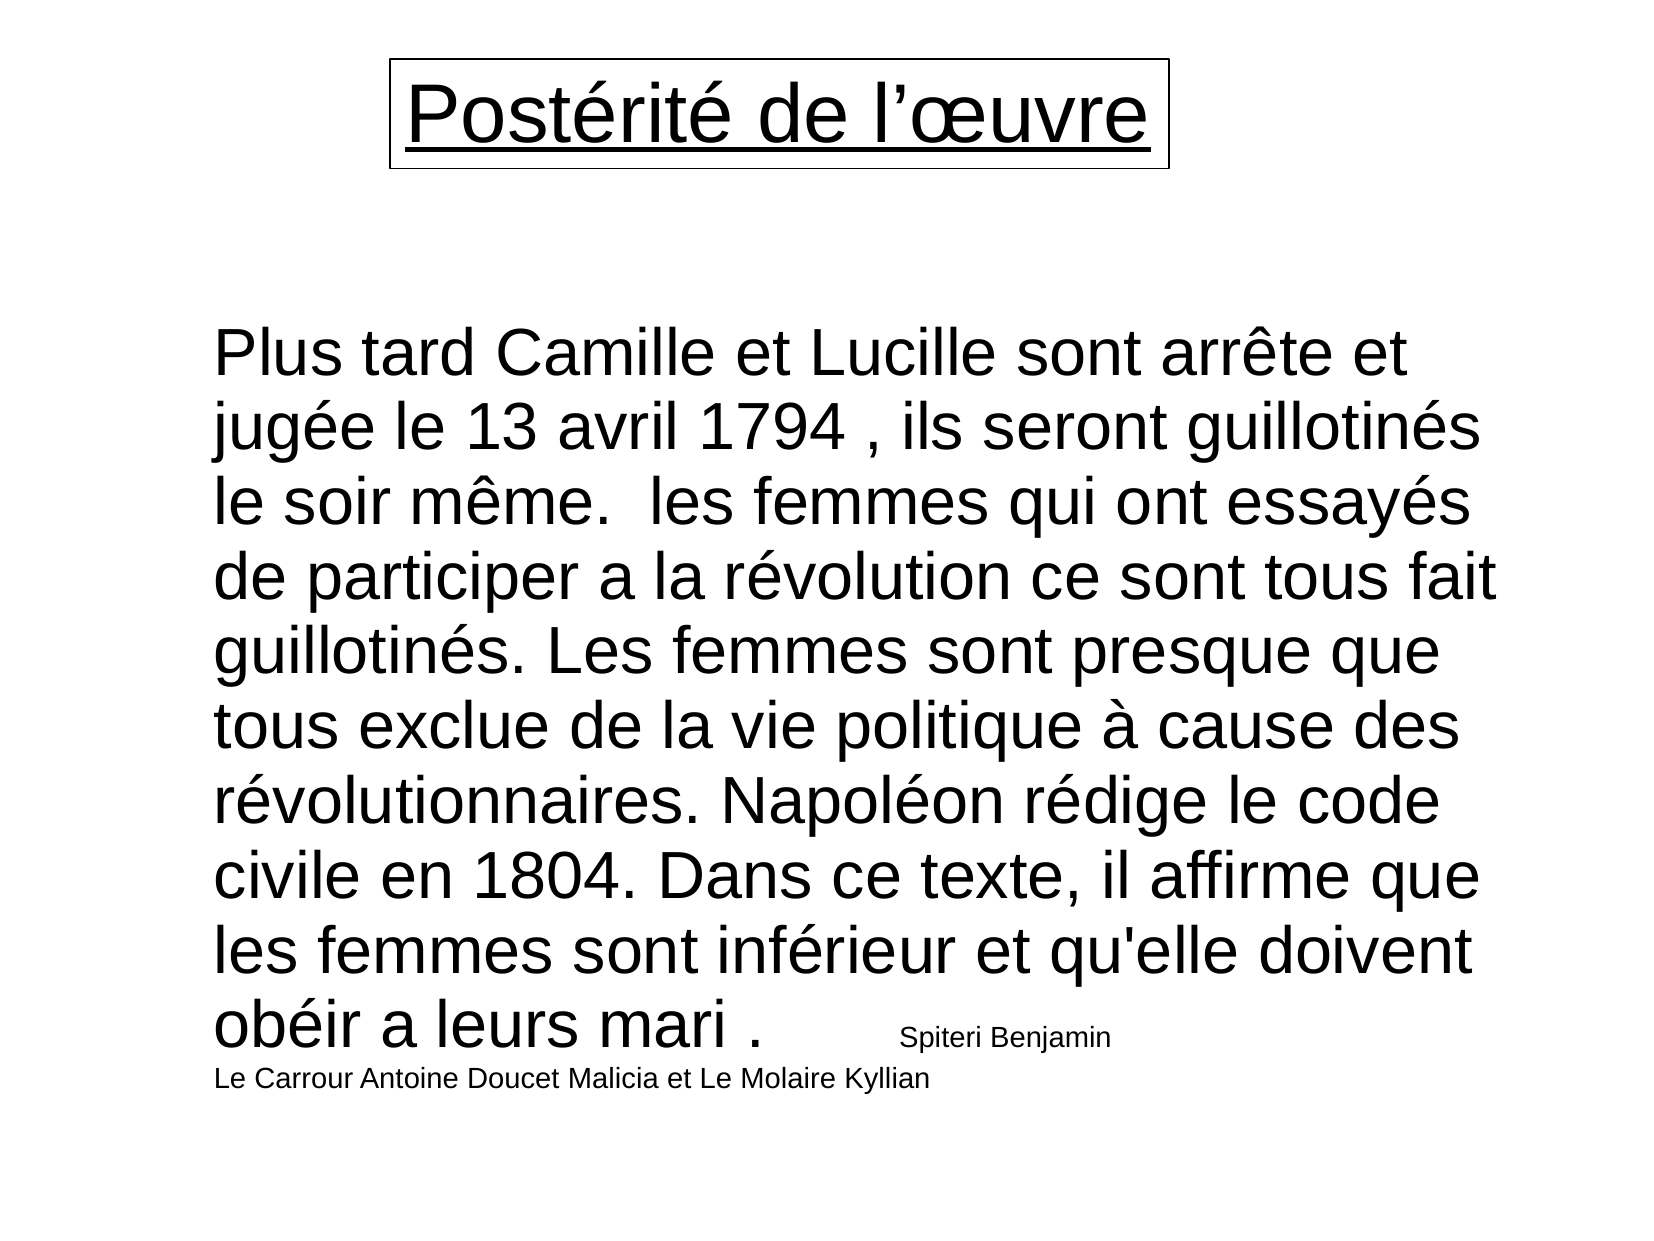

Postérité de l’œuvre
Plus tard Camille et Lucille sont arrête et jugée le 13 avril 1794 , ils seront guillotinés le soir même. les femmes qui ont essayés de participer a la révolution ce sont tous fait guillotinés. Les femmes sont presque que tous exclue de la vie politique à cause des révolutionnaires. Napoléon rédige le code civile en 1804. Dans ce texte, il affirme que les femmes sont inférieur et qu'elle doivent obéir a leurs mari . Spiteri Benjamin
Le Carrour Antoine Doucet Malicia et Le Molaire Kyllian